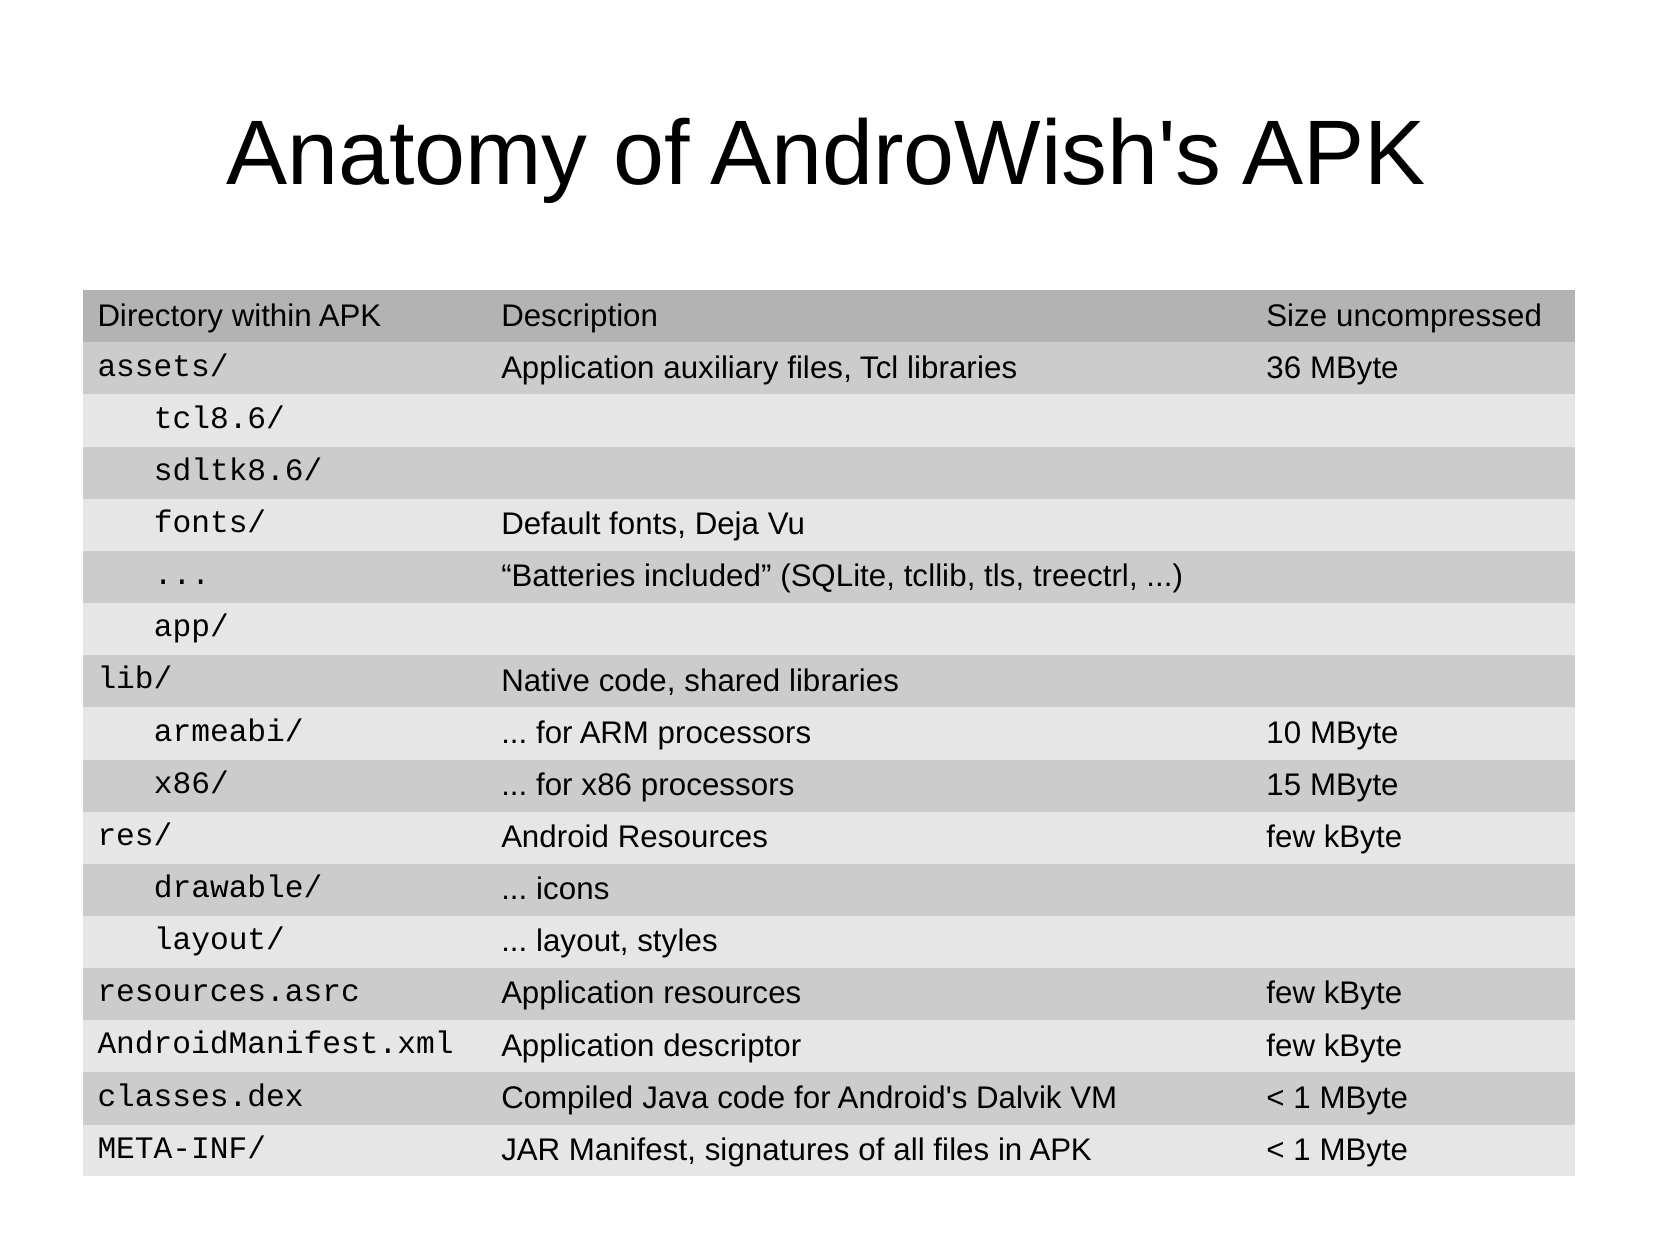

# Anatomy of AndroWish's APK
| Directory within APK | Description | Size uncompressed |
| --- | --- | --- |
| assets/ | Application auxiliary files, Tcl libraries | 36 MByte |
| tcl8.6/ | | |
| sdltk8.6/ | | |
| fonts/ | Default fonts, Deja Vu | |
| ... | “Batteries included” (SQLite, tcllib, tls, treectrl, ...) | |
| app/ | | |
| lib/ | Native code, shared libraries | |
| armeabi/ | ... for ARM processors | 10 MByte |
| x86/ | ... for x86 processors | 15 MByte |
| res/ | Android Resources | few kByte |
| drawable/ | ... icons | |
| layout/ | ... layout, styles | |
| resources.asrc | Application resources | few kByte |
| AndroidManifest.xml | Application descriptor | few kByte |
| classes.dex | Compiled Java code for Android's Dalvik VM | < 1 MByte |
| META-INF/ | JAR Manifest, signatures of all files in APK | < 1 MByte |